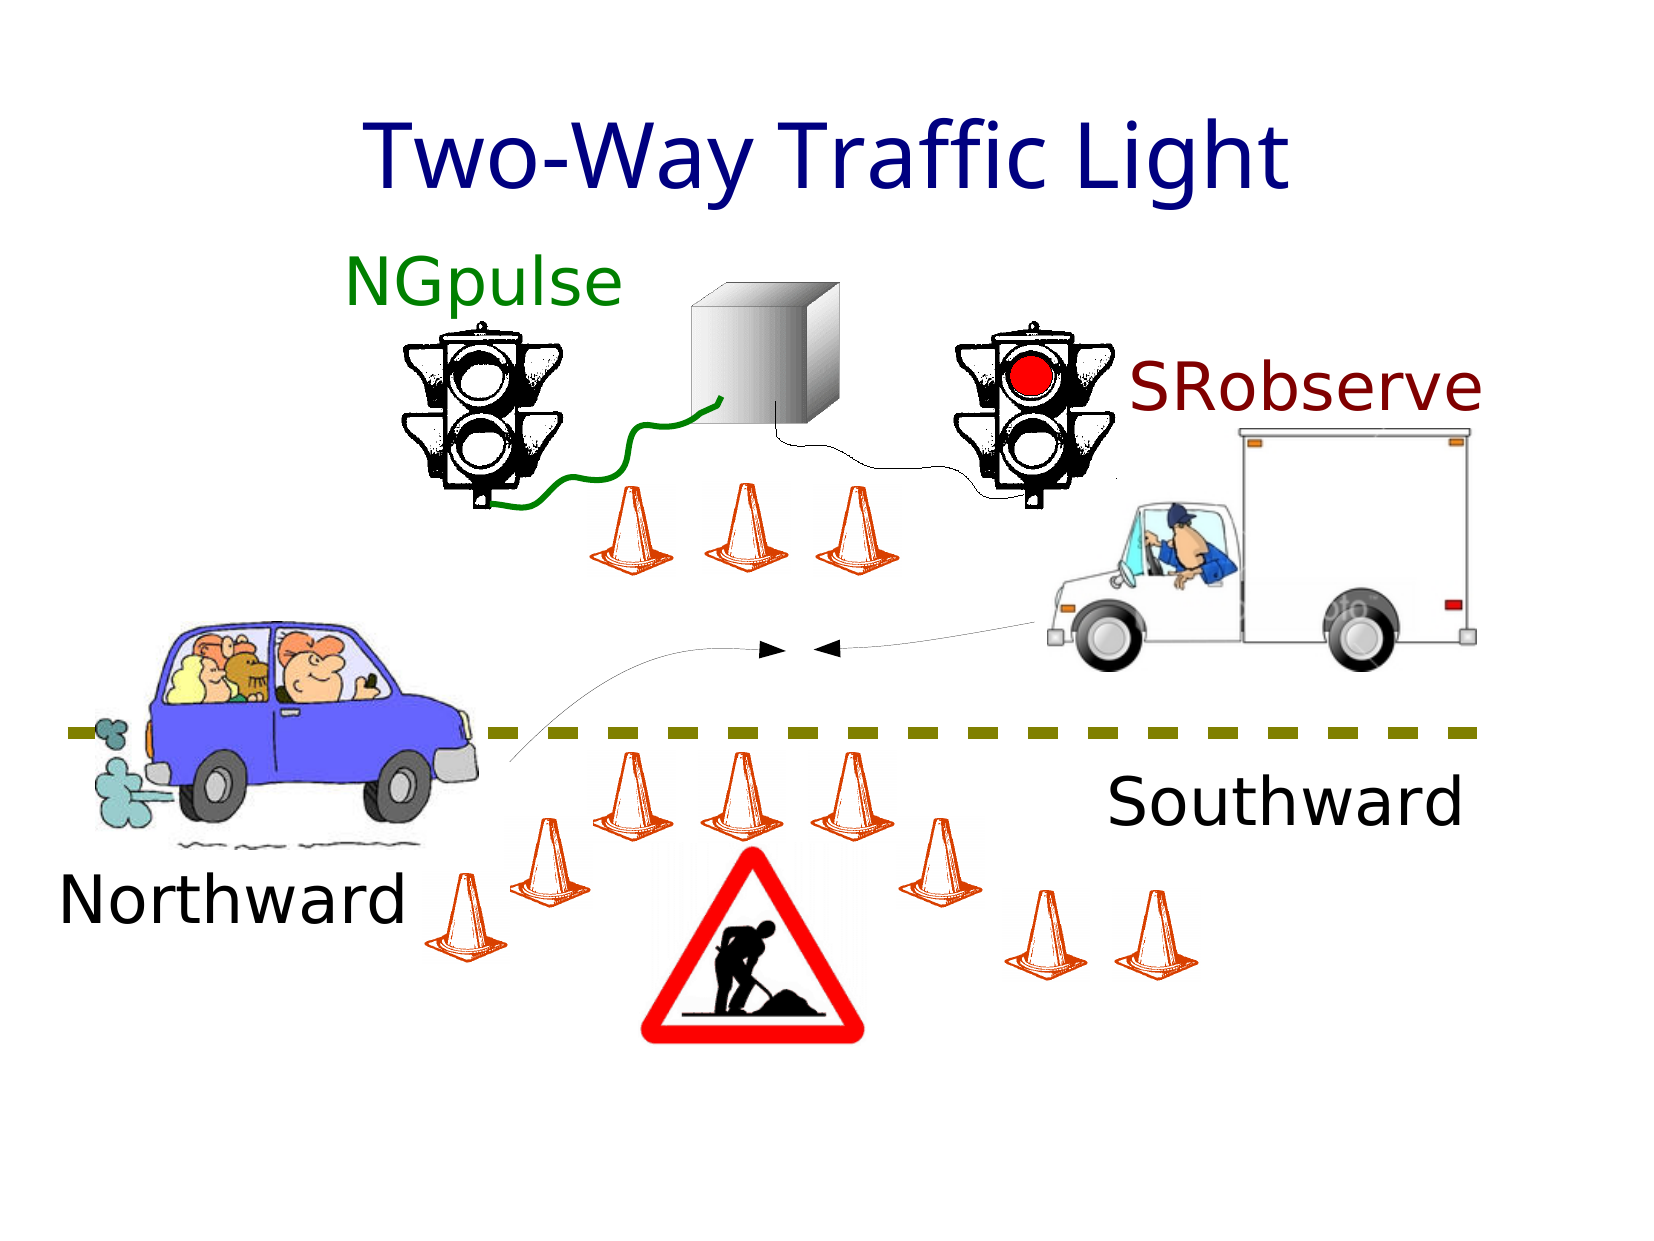

# Two-Way Traffic Light
NGpulse
SRobserve
Southward
Northward